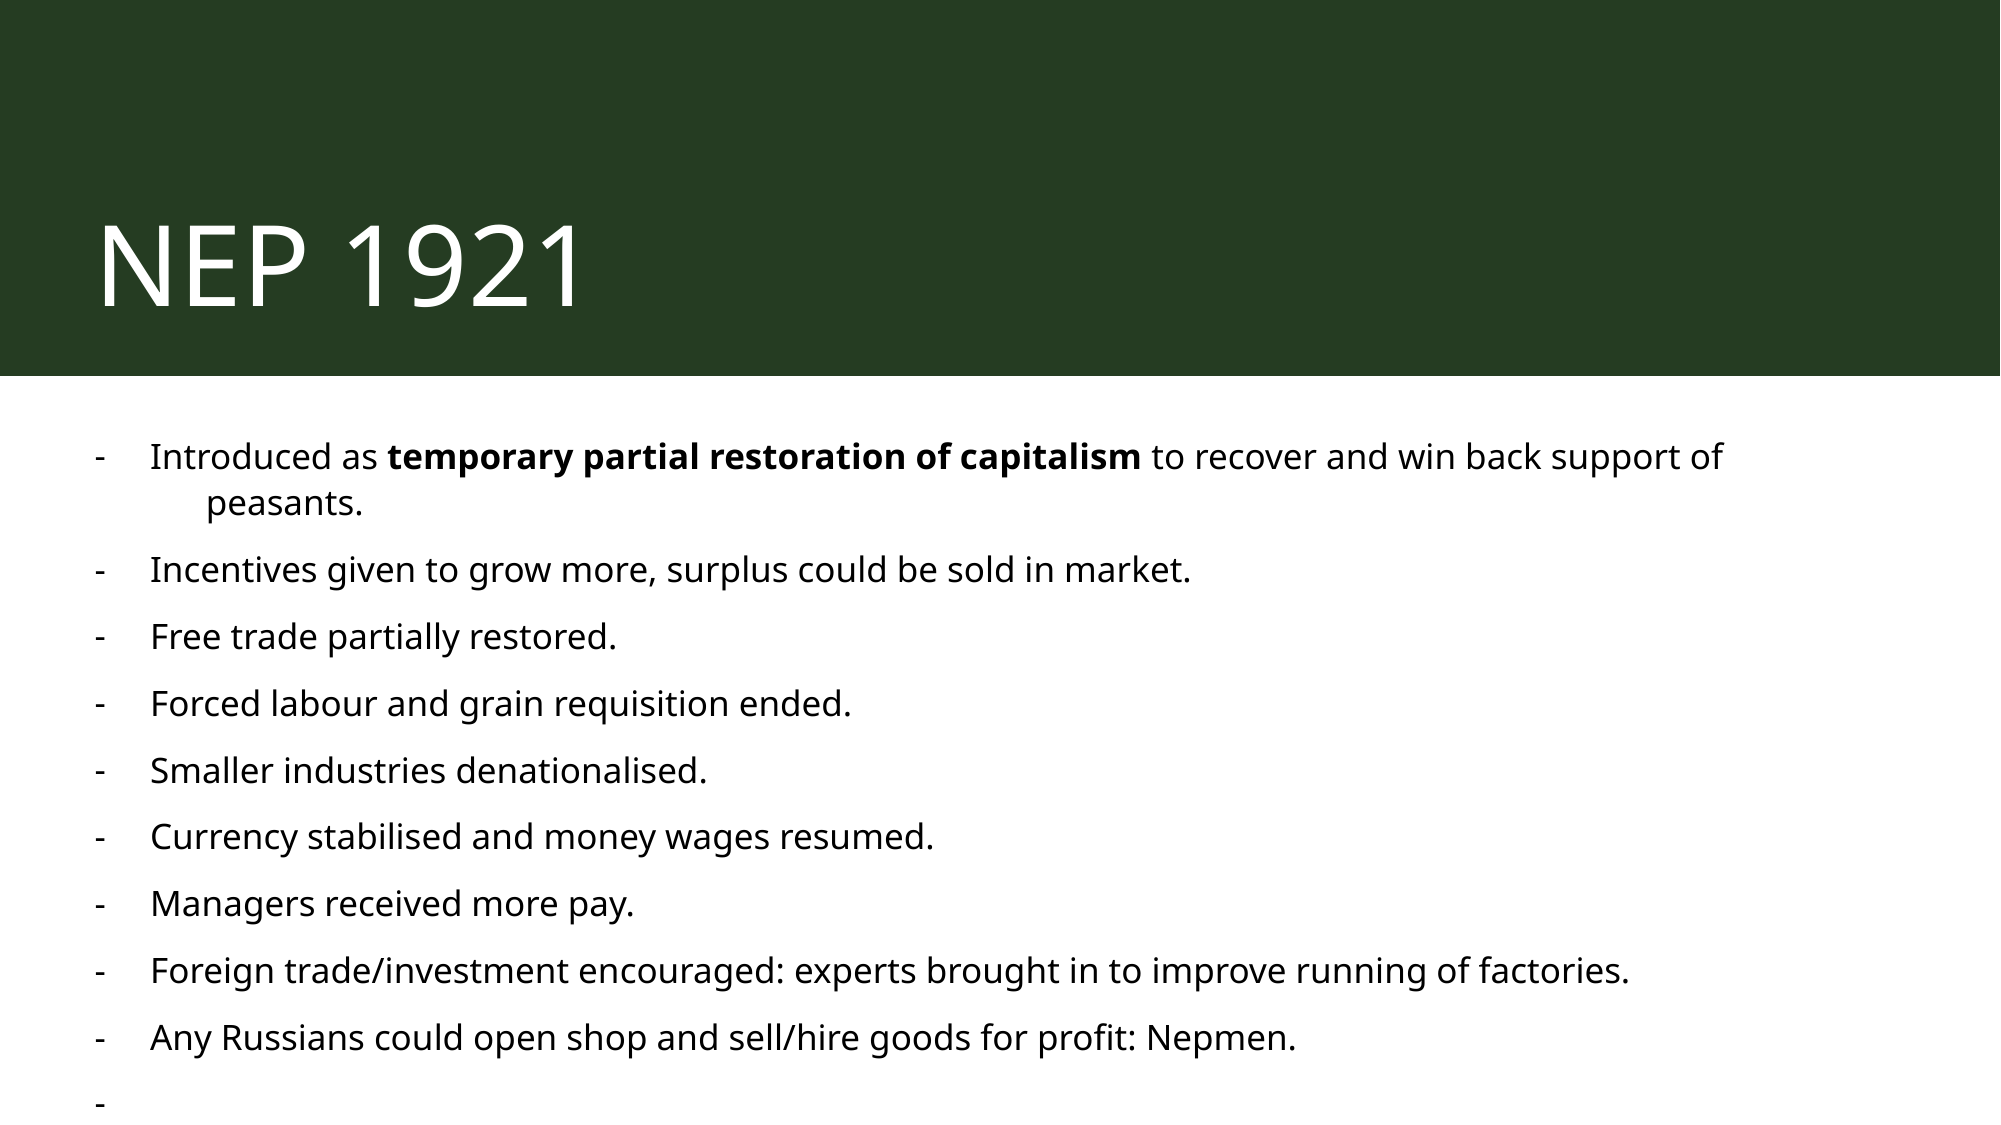

# NEP 1921
Introduced as temporary partial restoration of capitalism to recover and win back support of peasants.
Incentives given to grow more, surplus could be sold in market.
Free trade partially restored.
Forced labour and grain requisition ended.
Smaller industries denationalised.
Currency stabilised and money wages resumed.
Managers received more pay.
Foreign trade/investment encouraged: experts brought in to improve running of factories.
Any Russians could open shop and sell/hire goods for profit: Nepmen.